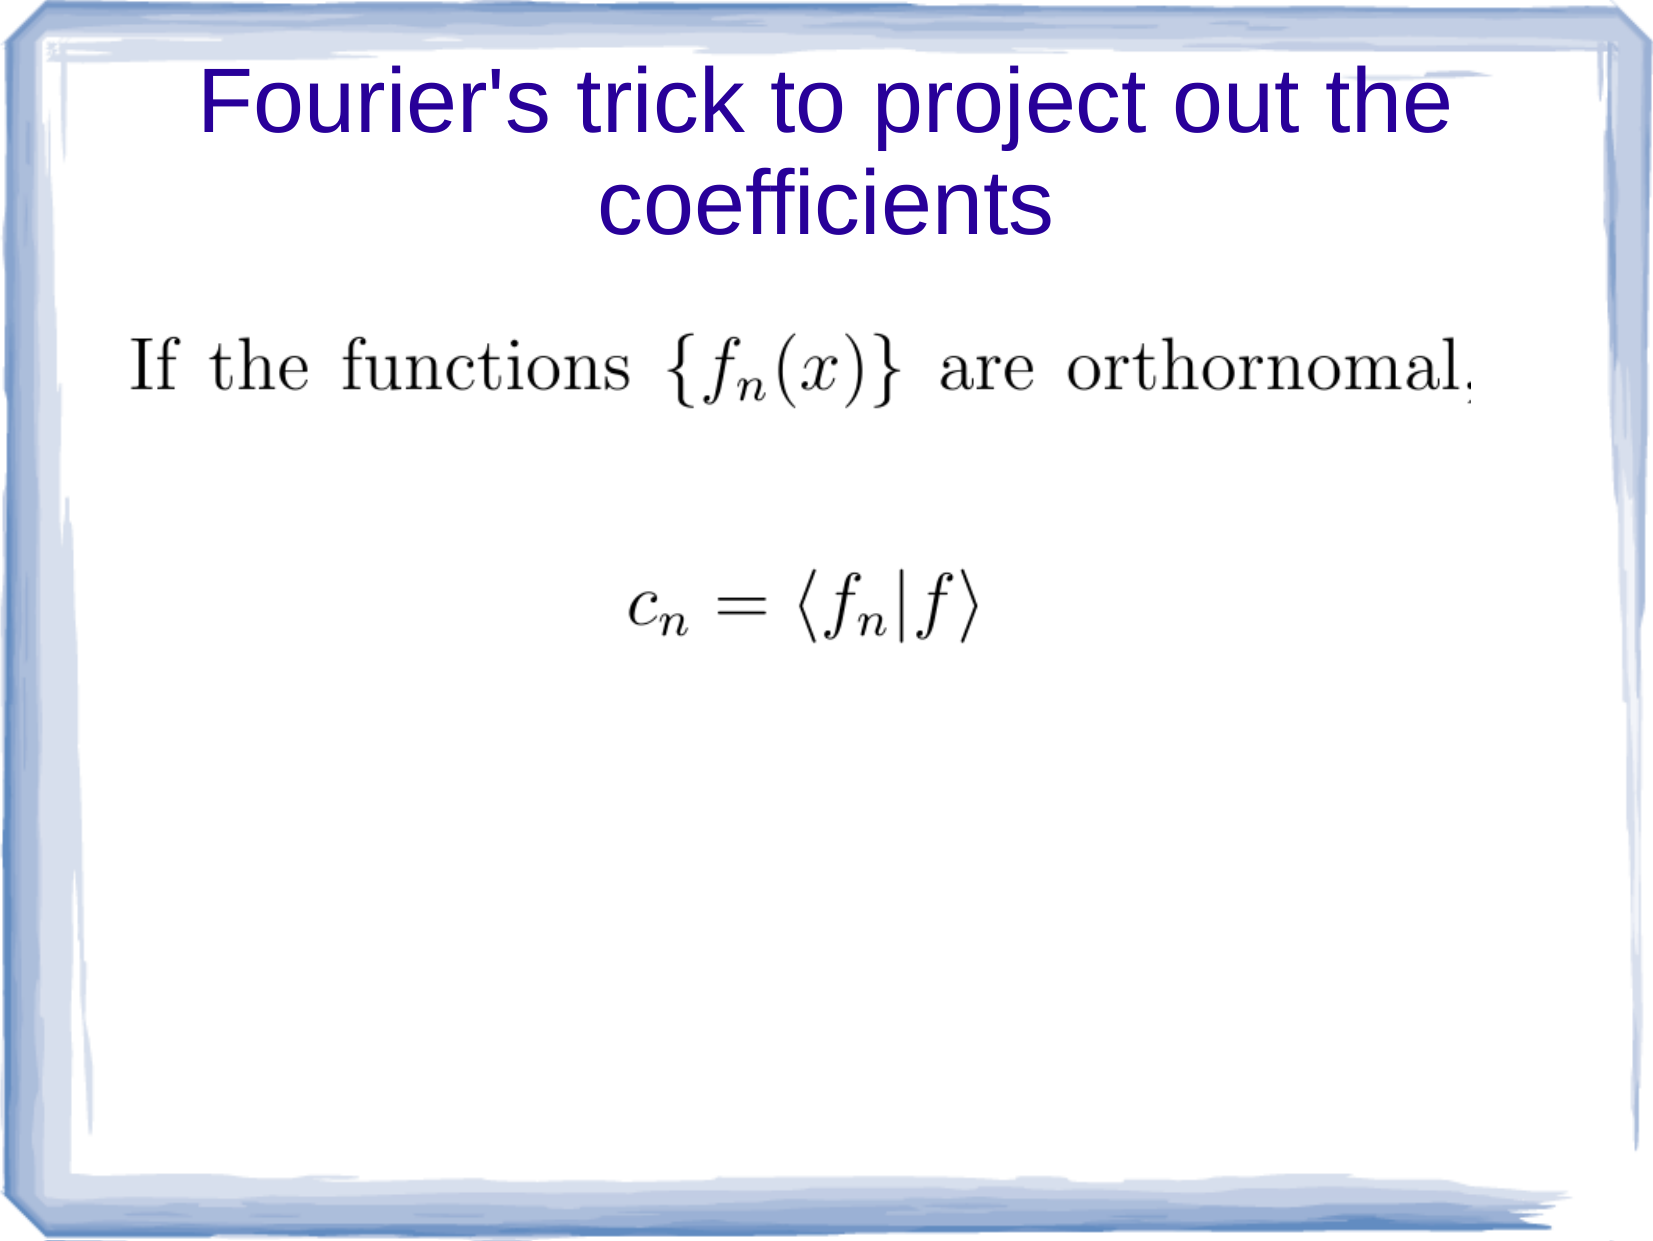

# Fourier's trick to project out the coefficients